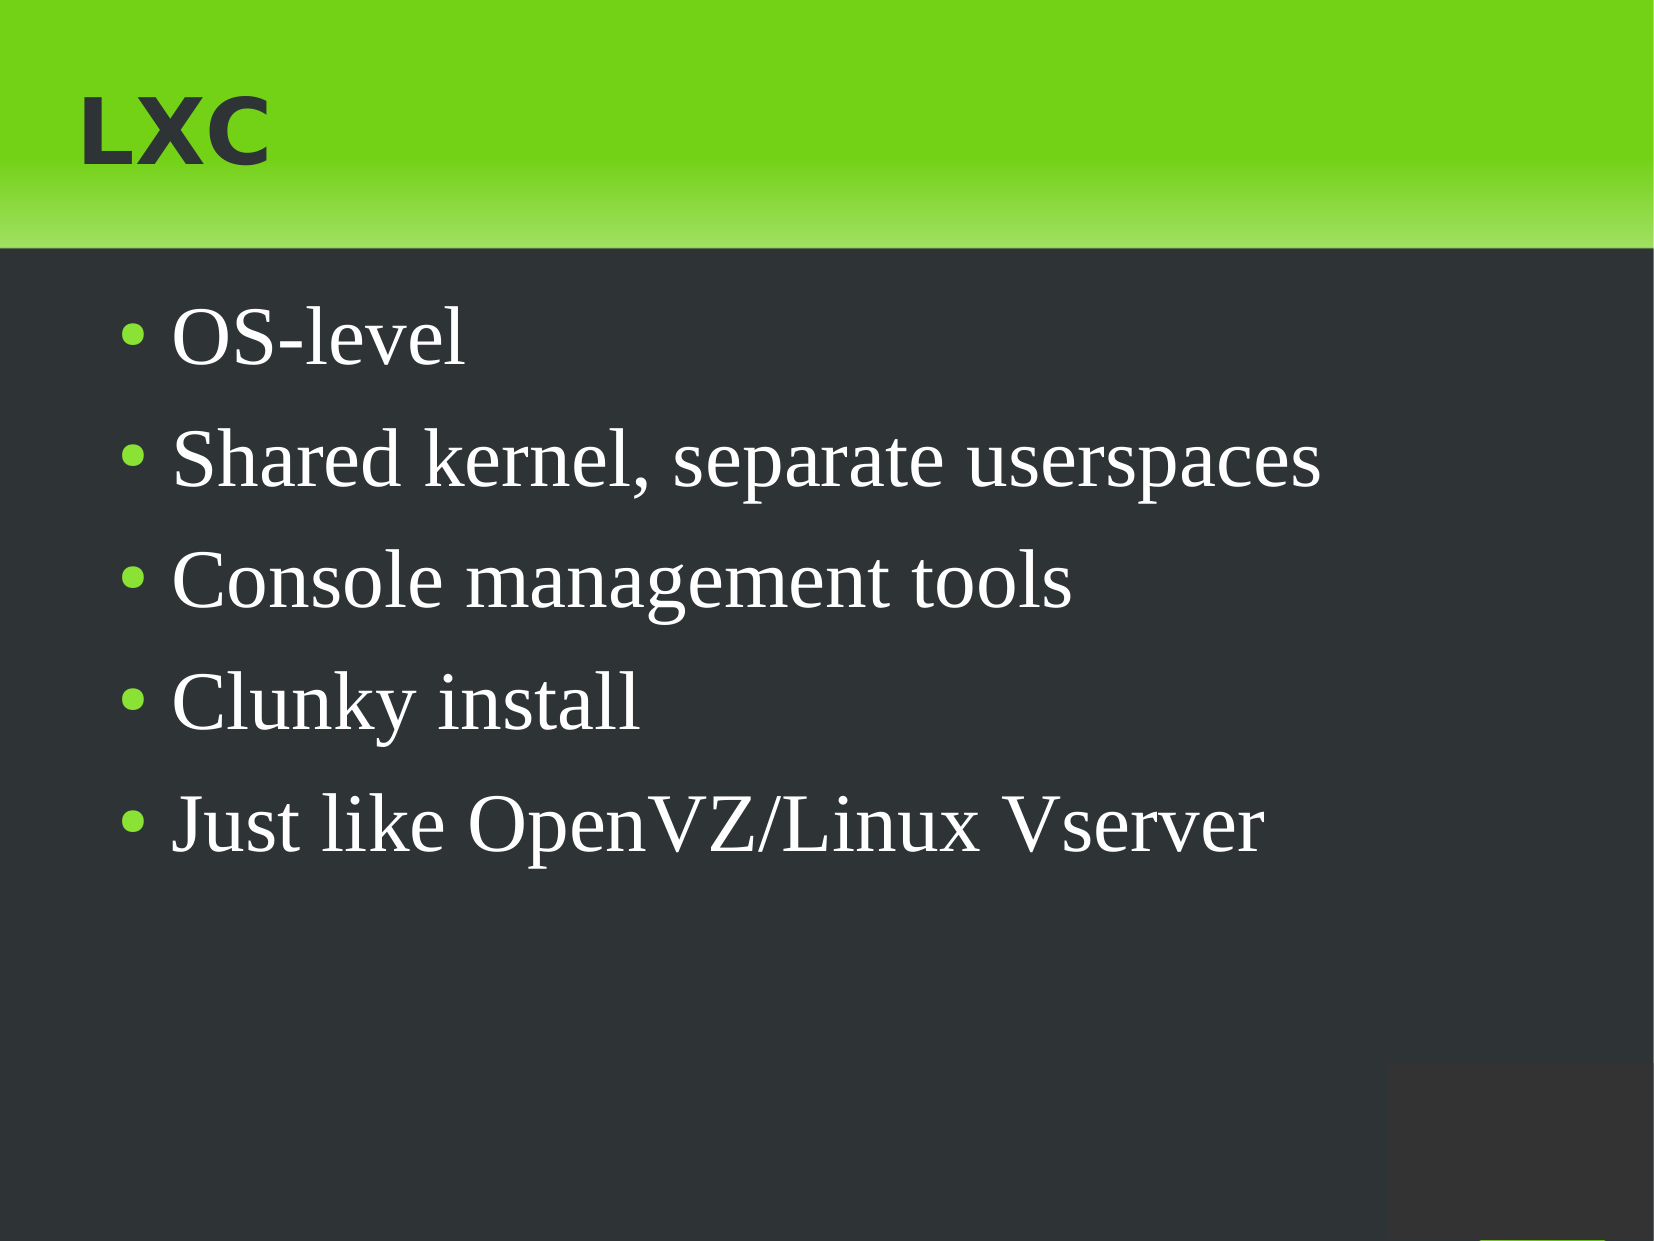

# LXC
OS-level
Shared kernel, separate userspaces
Console management tools
Clunky install
Just like OpenVZ/Linux Vserver